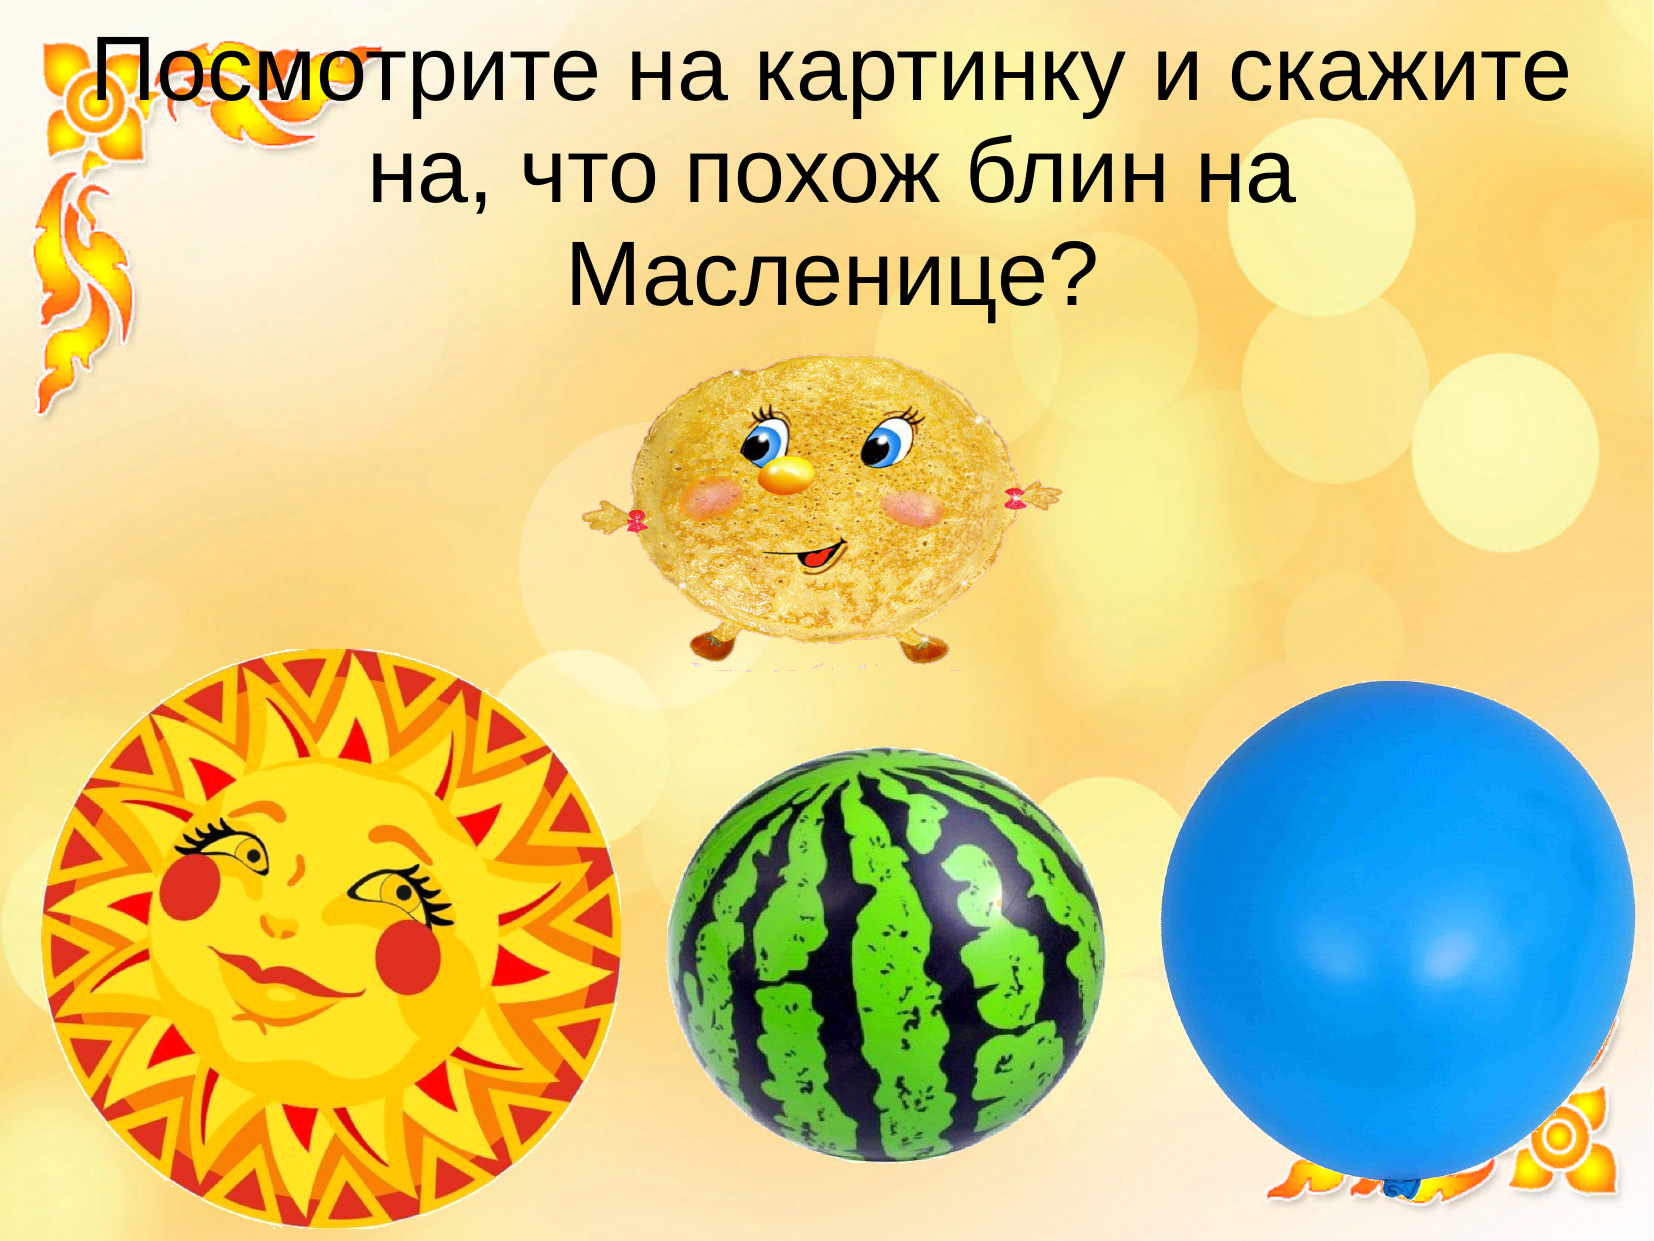

# Посмотрите на картинку и скажите на, что похож блин на Масленице?